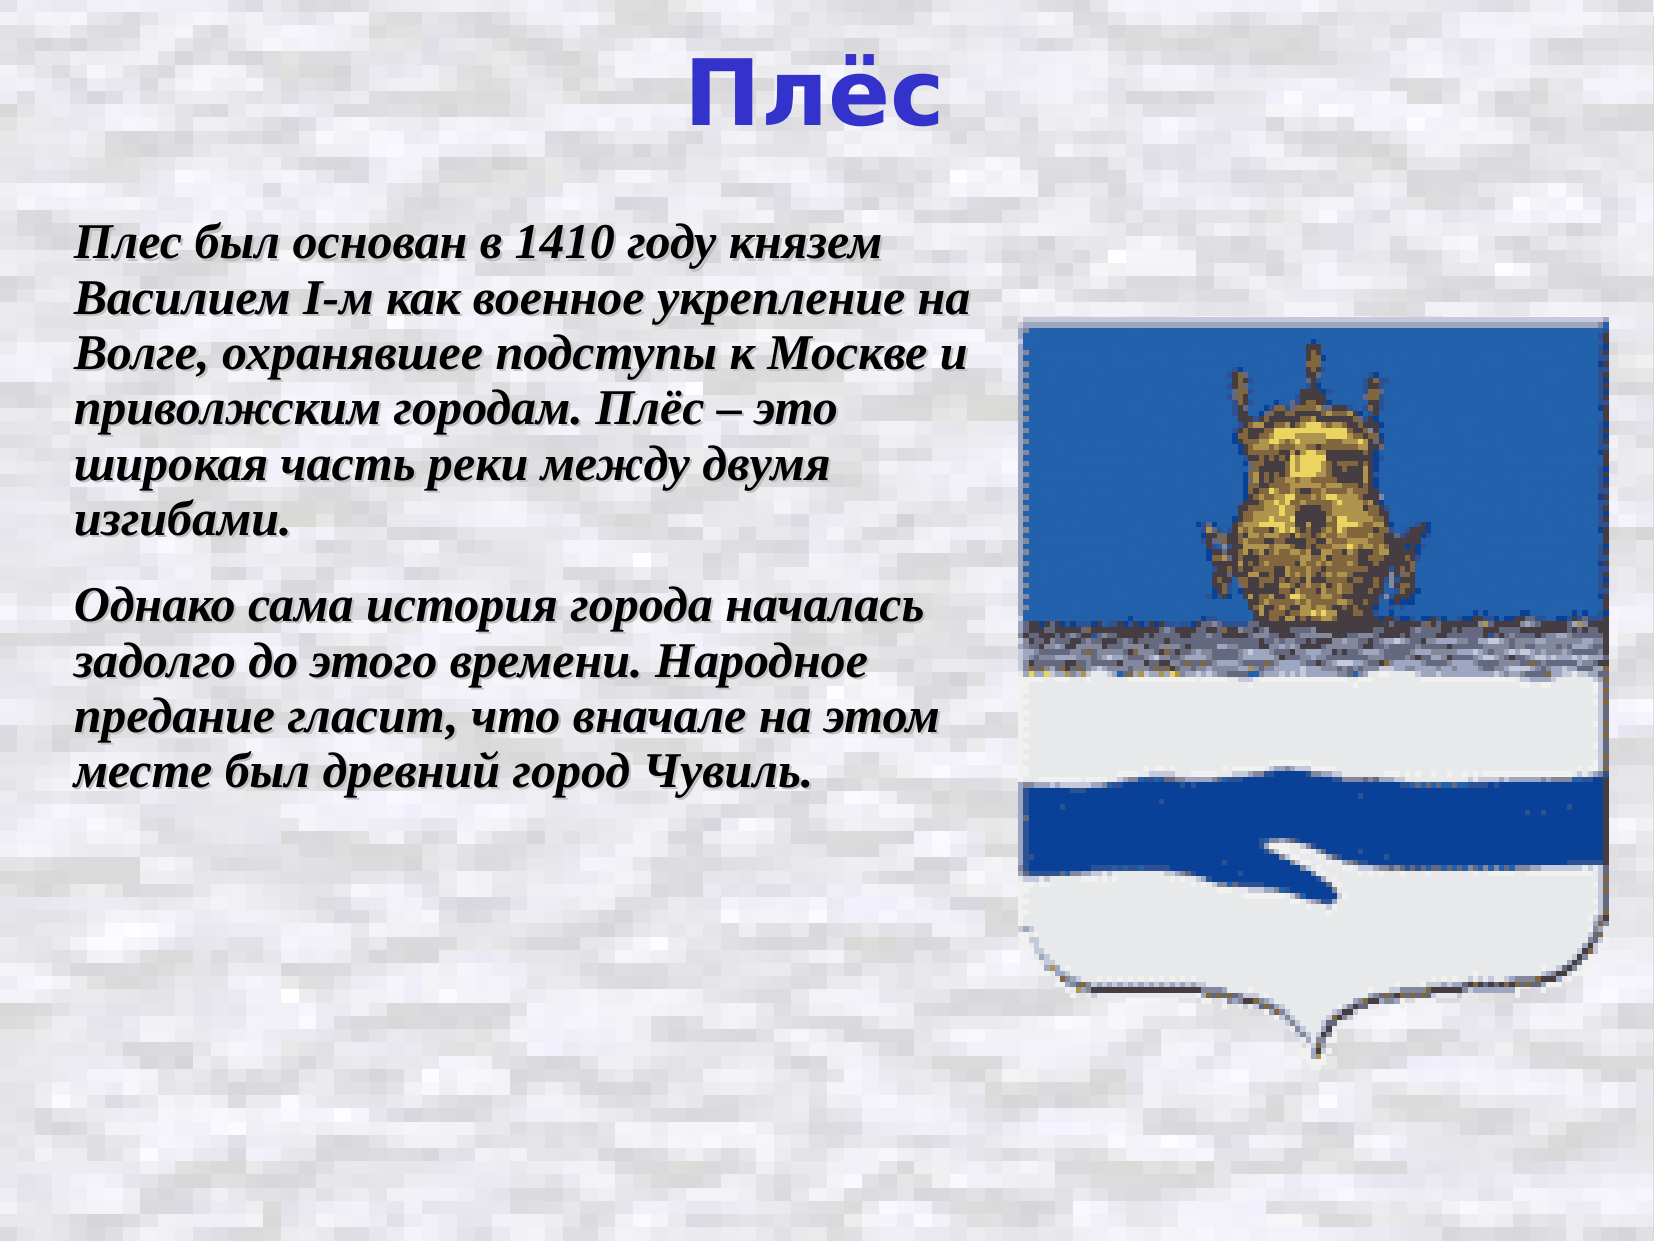

# Плёс
Плес был основан в 1410 году князем Василием I-м как военное укрепление на Волге, охранявшее подступы к Москве и приволжским городам. Плёс – это широкая часть реки между двумя изгибами.
Однако сама история города началась задолго до этого времени. Народное предание гласит, что вначале на этом месте был древний город Чувиль.